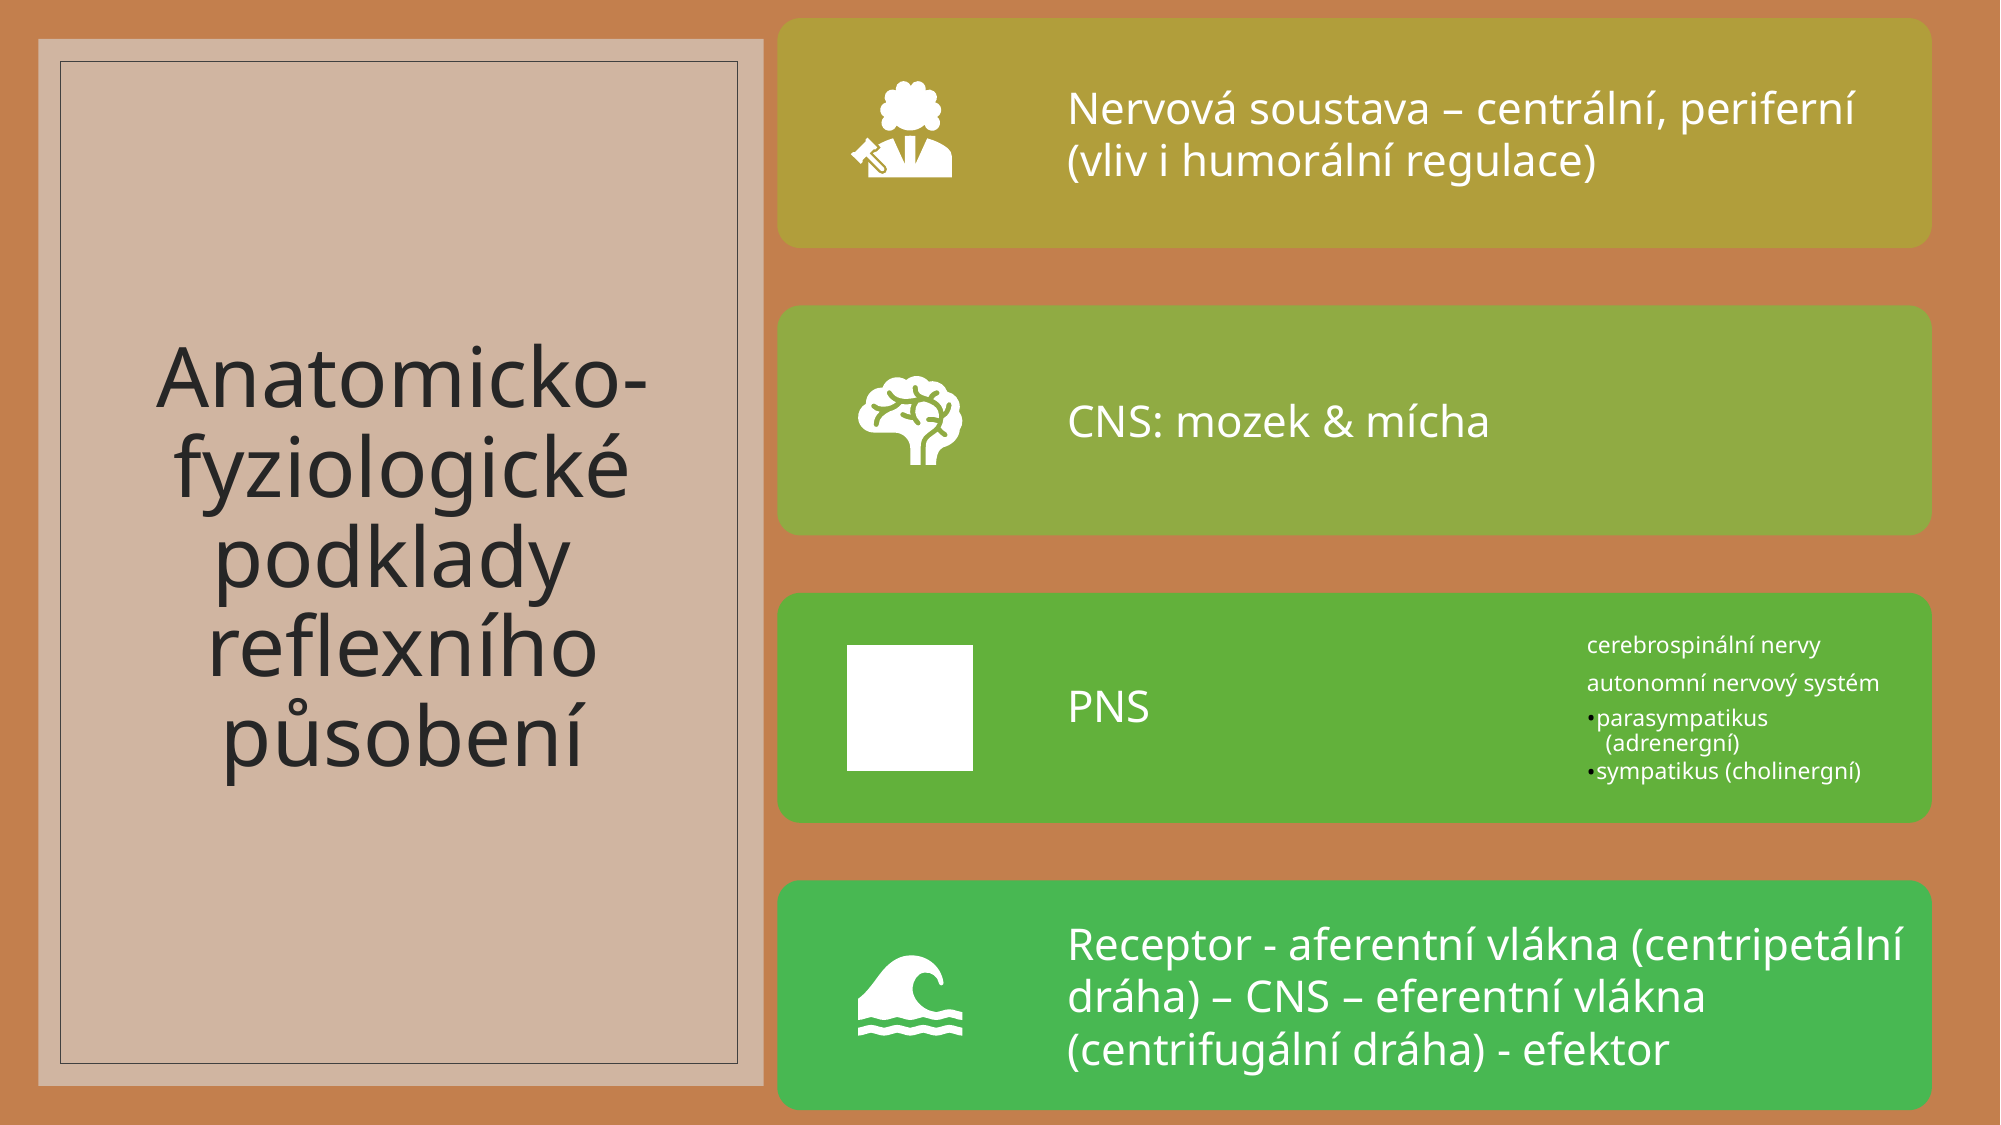

Nervová soustava – centrální, periferní (vliv i humorální regulace)
CNS: mozek & mícha
PNS
cerebrospinální nervy
autonomní nervový systém
parasympatikus (adrenergní)
sympatikus (cholinergní)
Receptor - aferentní vlákna (centripetální dráha) – CNS – eferentní vlákna (centrifugální dráha) - efektor
# Anatomicko-fyziologické podklady  reflexního působení